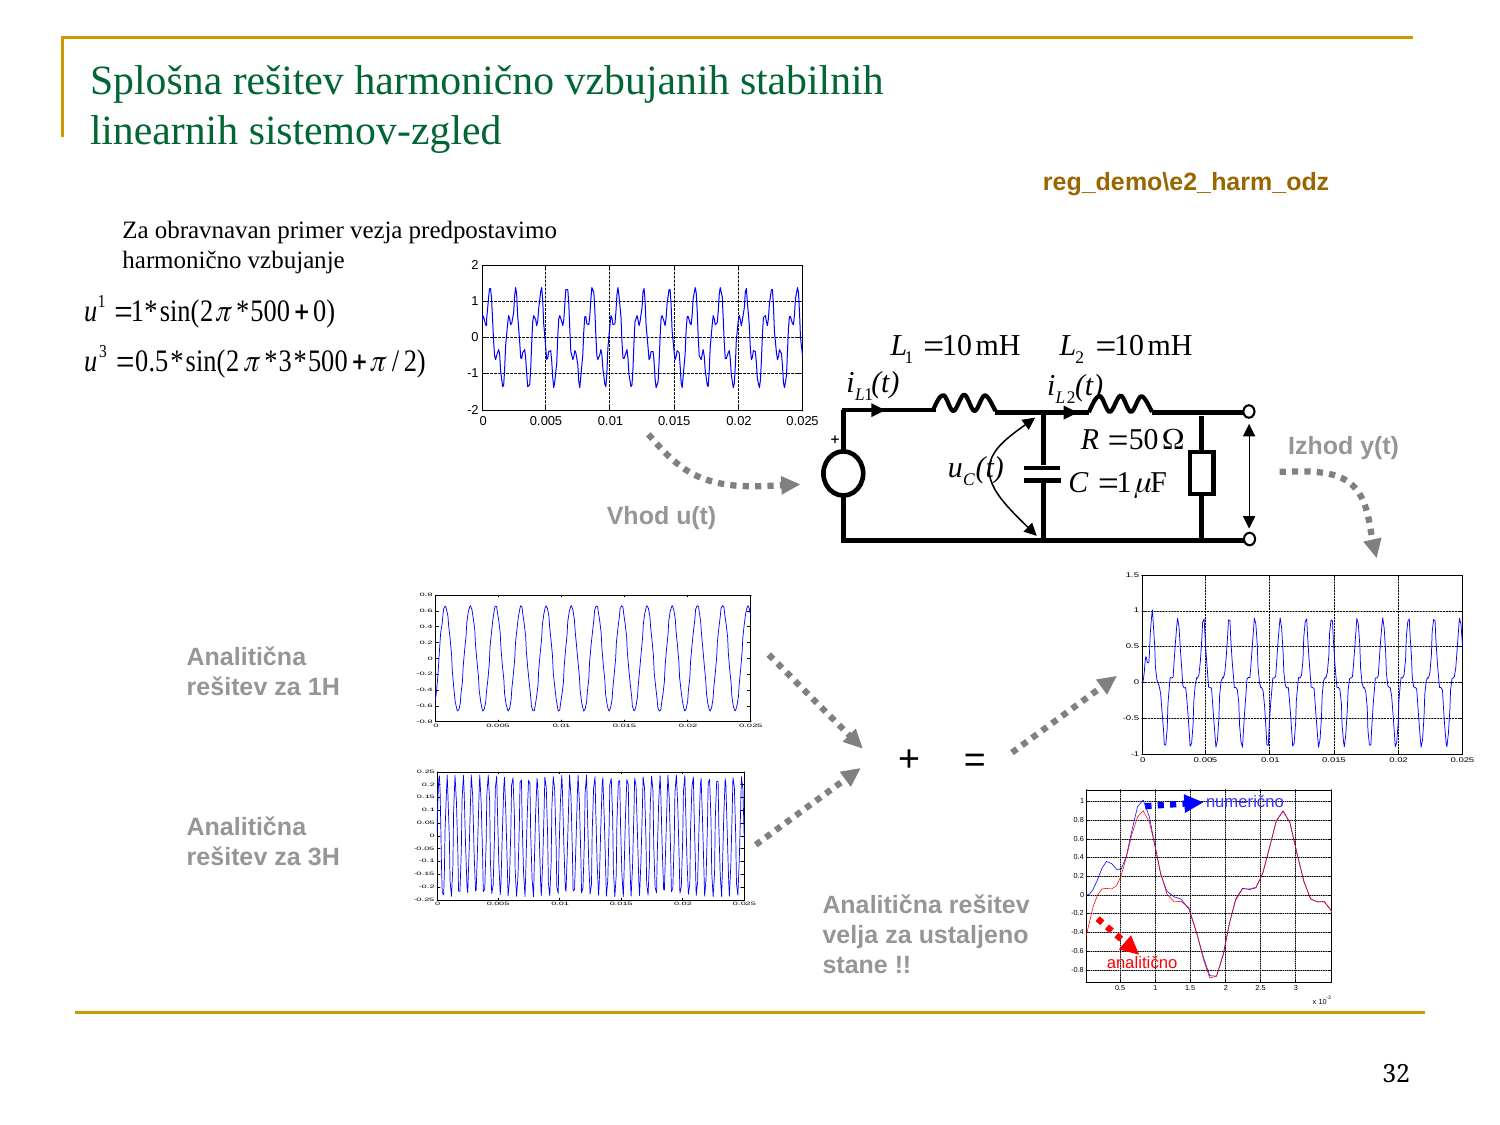

# Splošna rešitev harmonično vzbujanih stabilnih linearnih sistemov-zgled
reg_demo\e2_harm_odz
Za obravnavan primer vezja predpostavimo harmonično vzbujanje
Izhod y(t)
Vhod u(t)
Analitična rešitev za 1H
+
=
numerično
analitično
Analitična rešitev za 3H
Analitična rešitev velja za ustaljeno stane !!